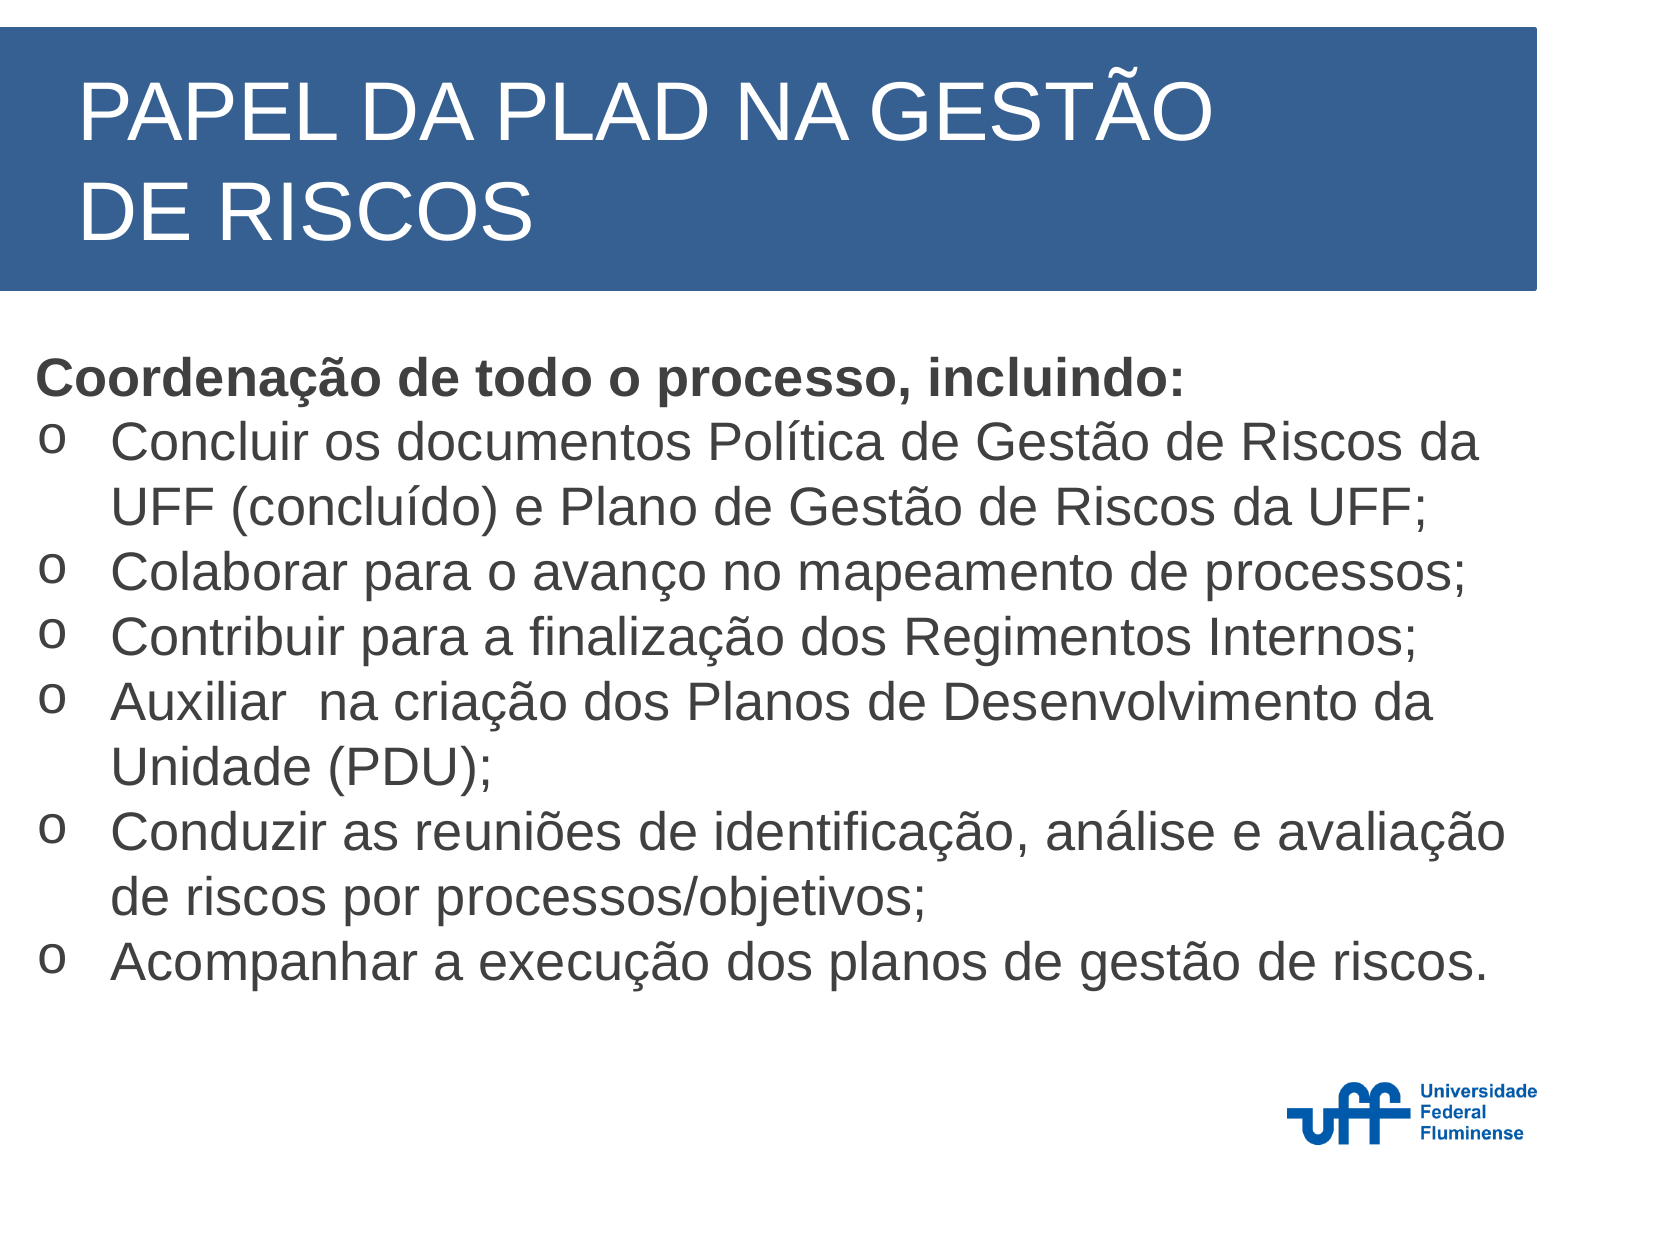

PAPEL DA PLAD NA GESTÃO DE RISCOS
PAPEL DA PLAD NA GR
ETAPAS DO PLANO
DE GESTÃO DE RISCOS
Coordenação de todo o processo, incluindo:
Concluir os documentos Política de Gestão de Riscos da UFF (concluído) e Plano de Gestão de Riscos da UFF;
Colaborar para o avanço no mapeamento de processos;
Contribuir para a finalização dos Regimentos Internos;
Auxiliar na criação dos Planos de Desenvolvimento da Unidade (PDU);
Conduzir as reuniões de identificação, análise e avaliação de riscos por processos/objetivos;
Acompanhar a execução dos planos de gestão de riscos.